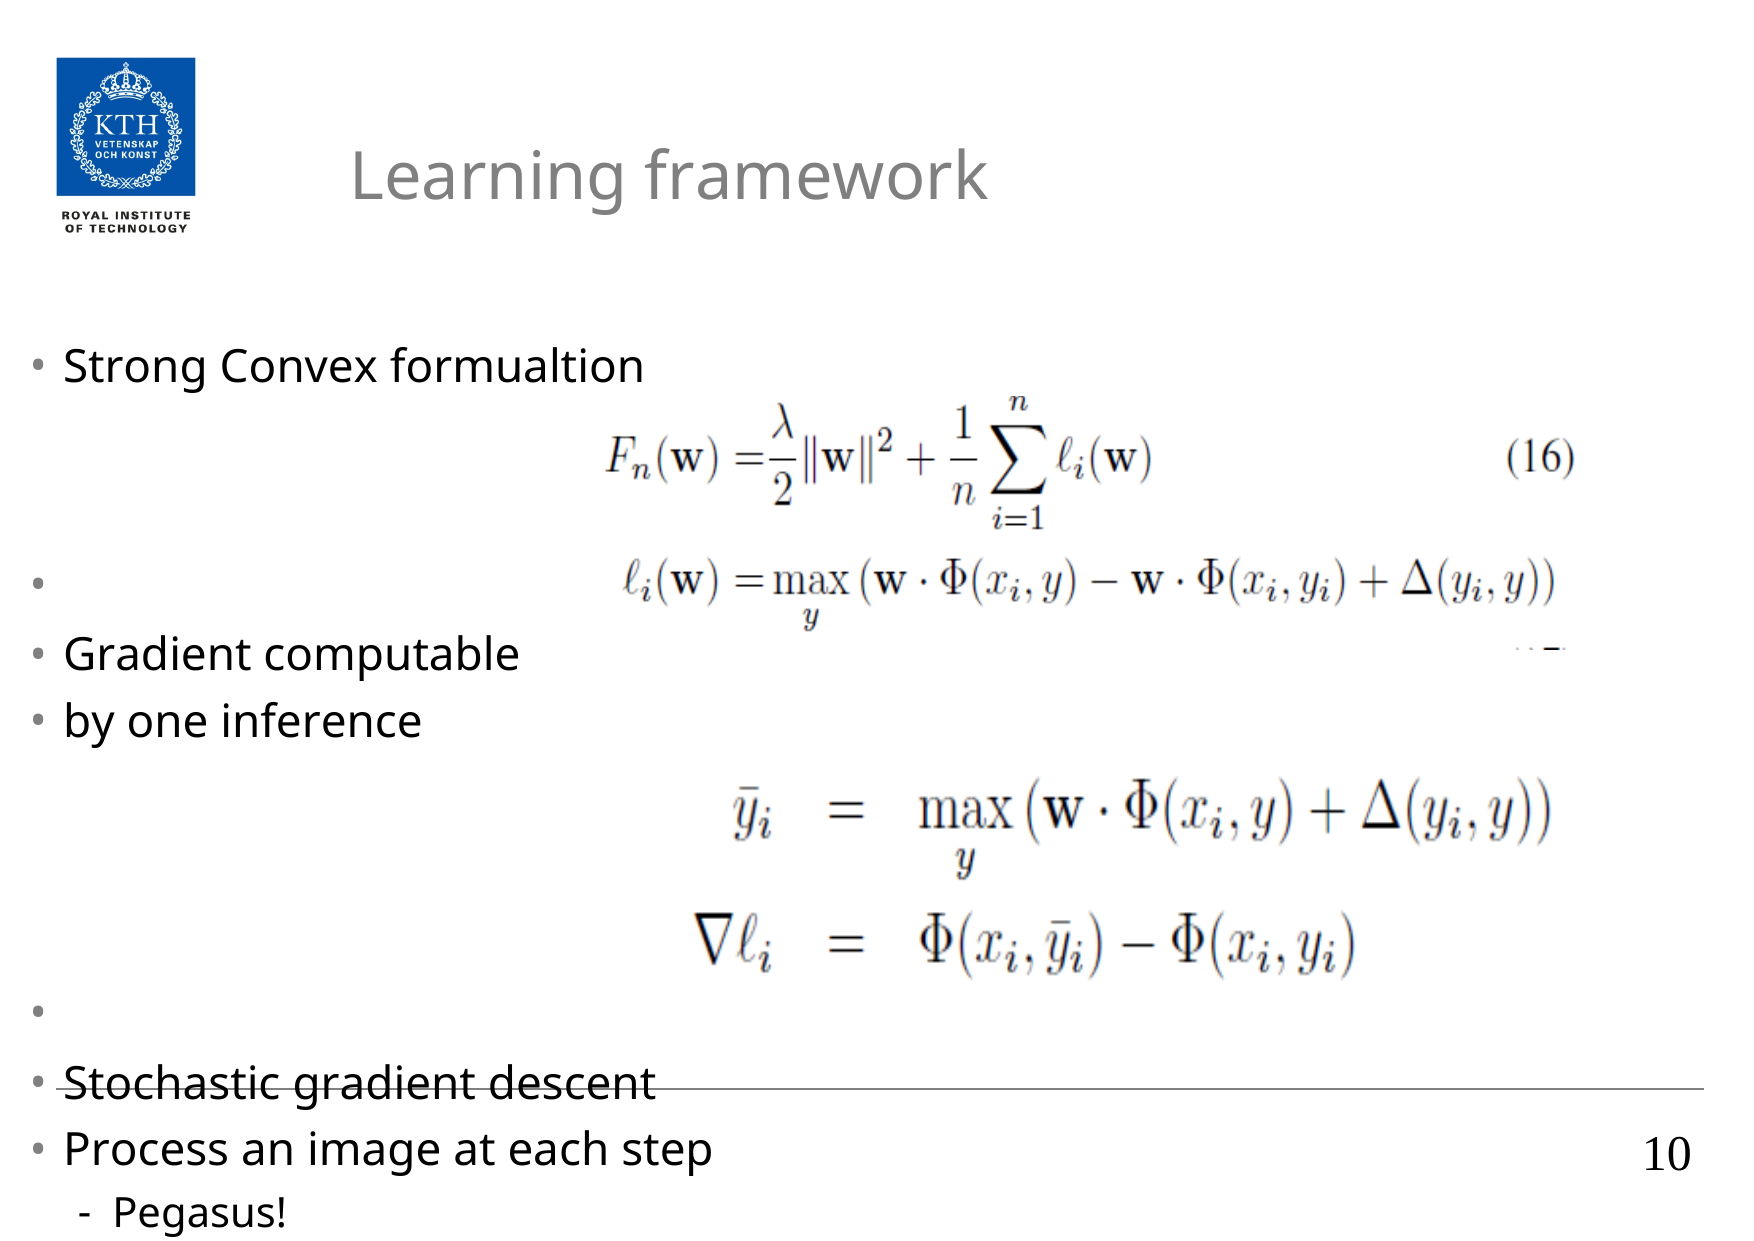

# Learning framework
Strong Convex formualtion
Gradient computable
by one inference
Stochastic gradient descent
Process an image at each step
Pegasus!
10